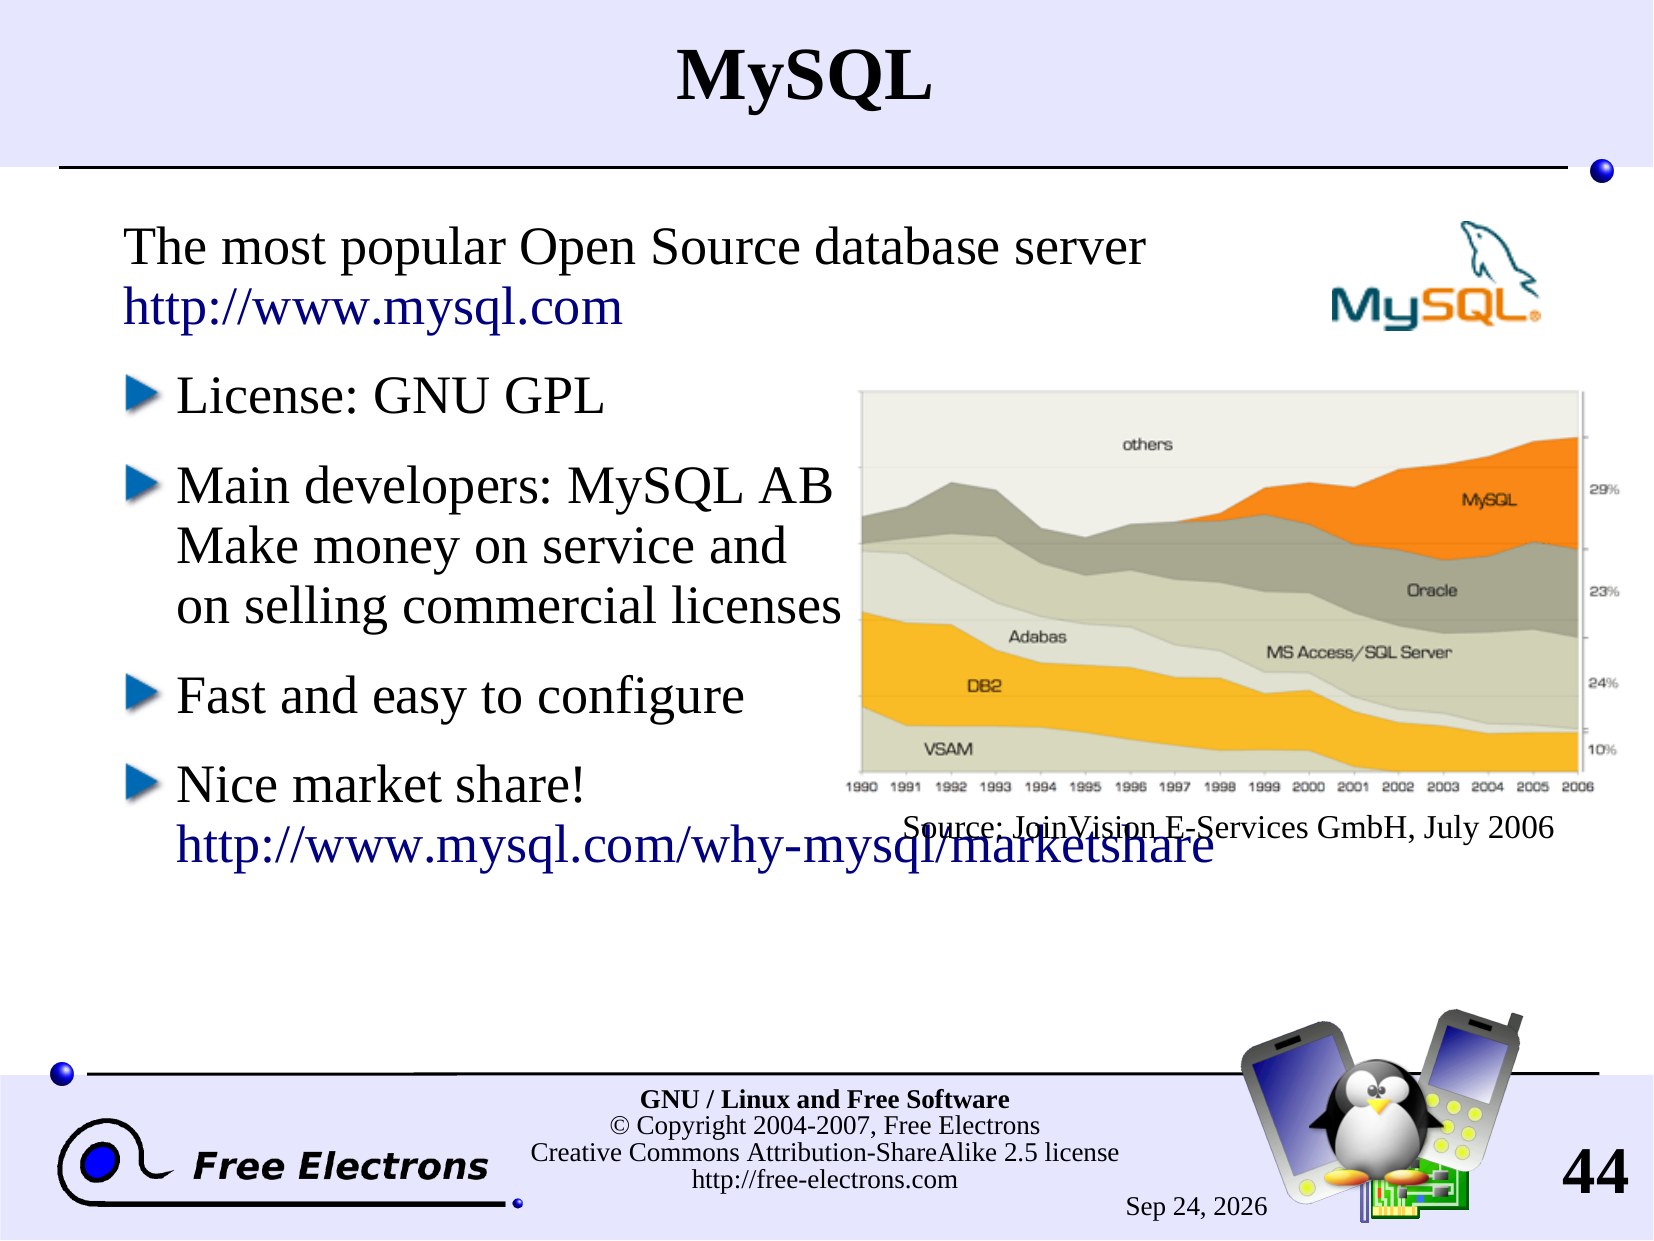

# MySQL
The most popular Open Source database server
http://www.mysql.com
License: GNU GPL
Main developers: MySQL AB
Make money on service and
on selling commercial licenses
Fast and easy to configure
Nice market share!
http://www.mysql.com/why-mysql/marketshare
Source: JoinVision E-Services GmbH, July 2006